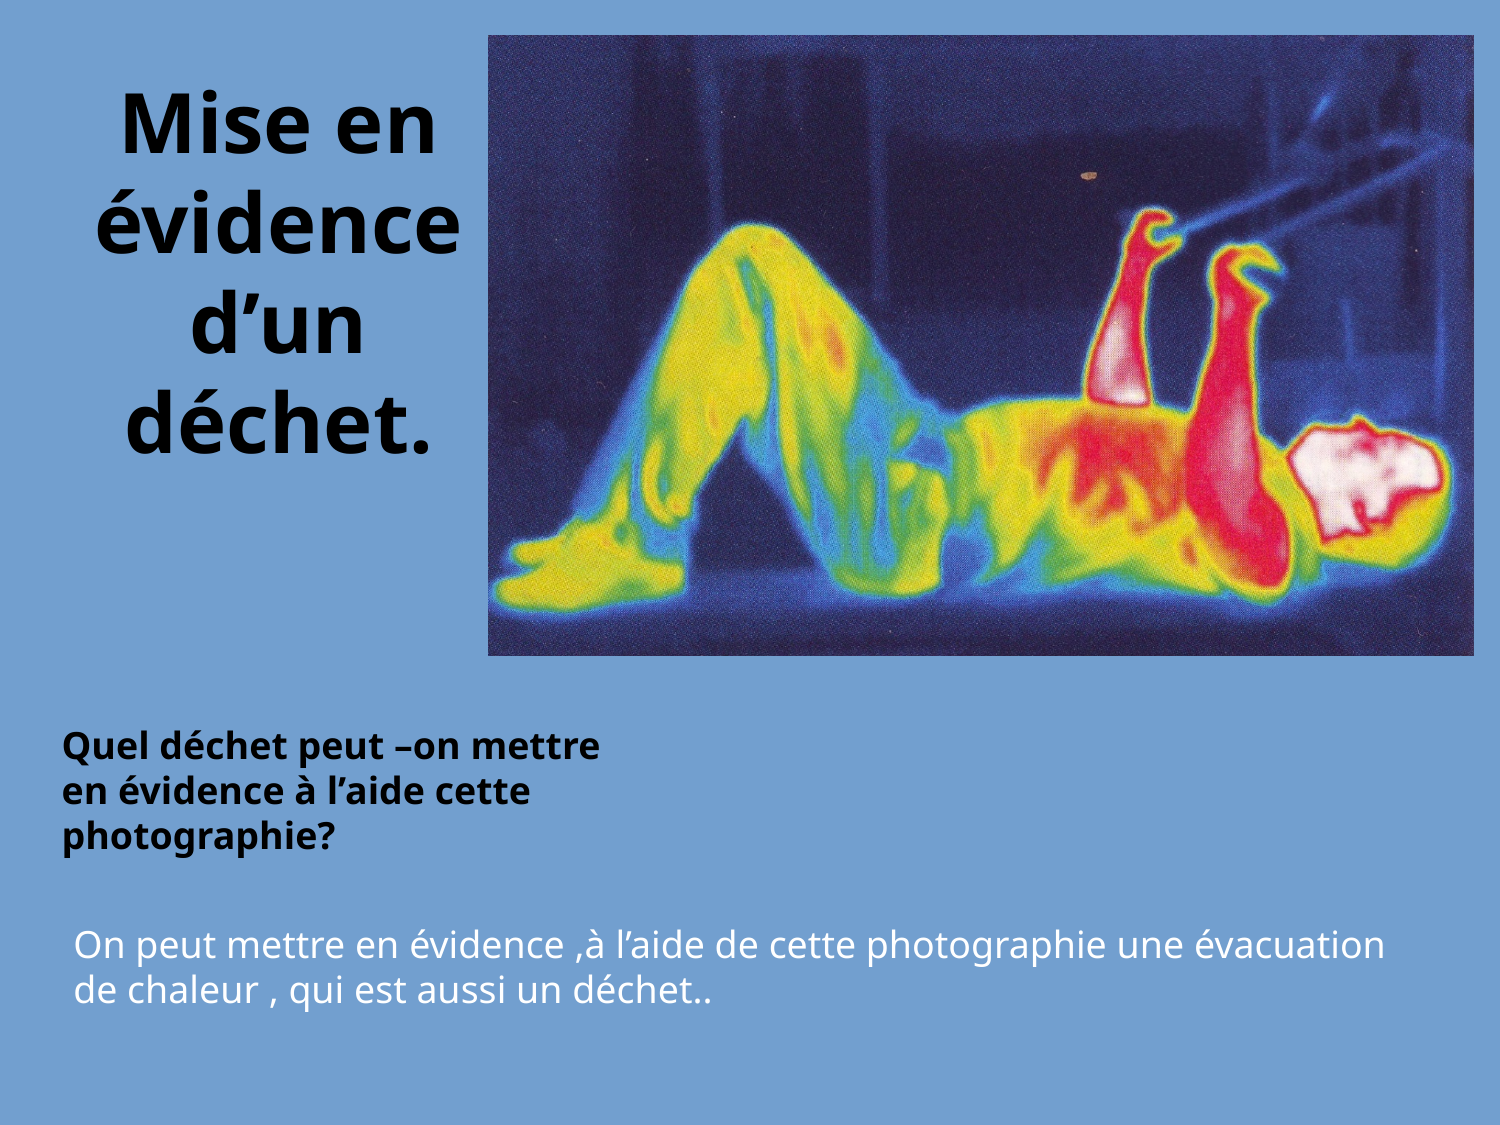

Mise en évidence d’un déchet.
Quel déchet peut –on mettre en évidence à l’aide cette photographie?
On peut mettre en évidence ,à l’aide de cette photographie une évacuation de chaleur , qui est aussi un déchet..